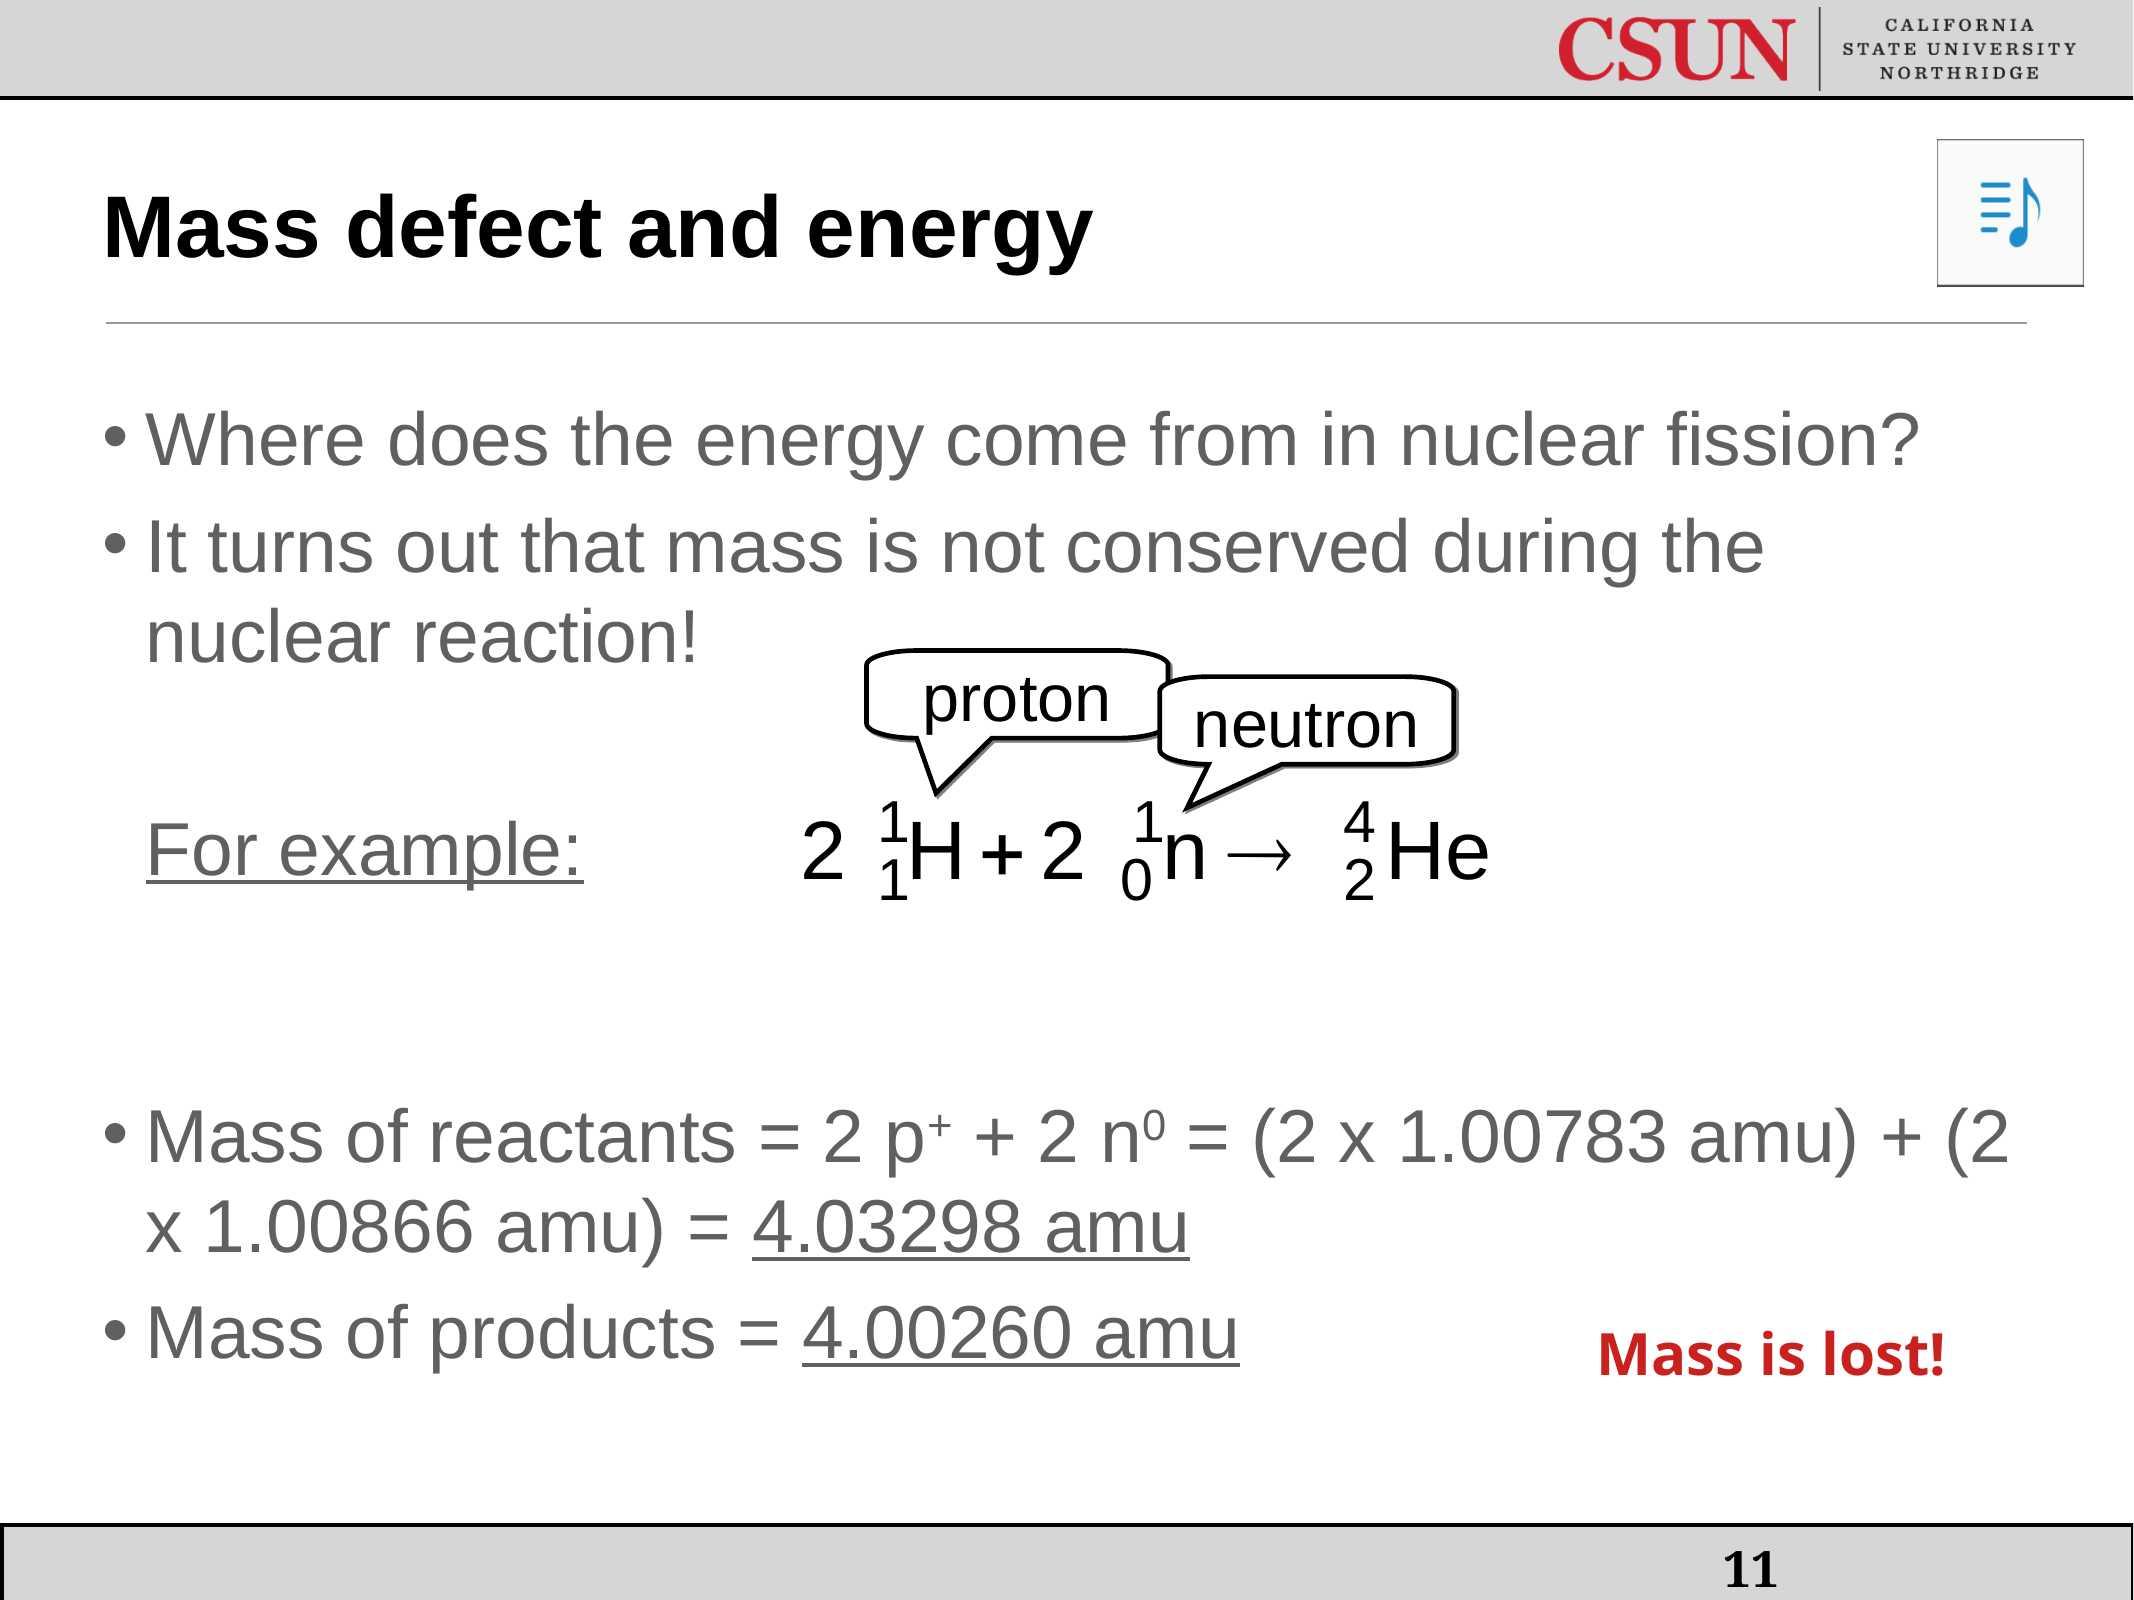

# Mass defect and energy
Where does the energy come from in nuclear fission?
It turns out that mass is not conserved during the nuclear reaction!
For example:
Mass of reactants = 2 p+ + 2 n0 = (2 x 1.00783 amu) + (2 x 1.00866 amu) = 4.03298 amu
Mass of products = 4.00260 amu
proton
neutron
Mass is lost!
11